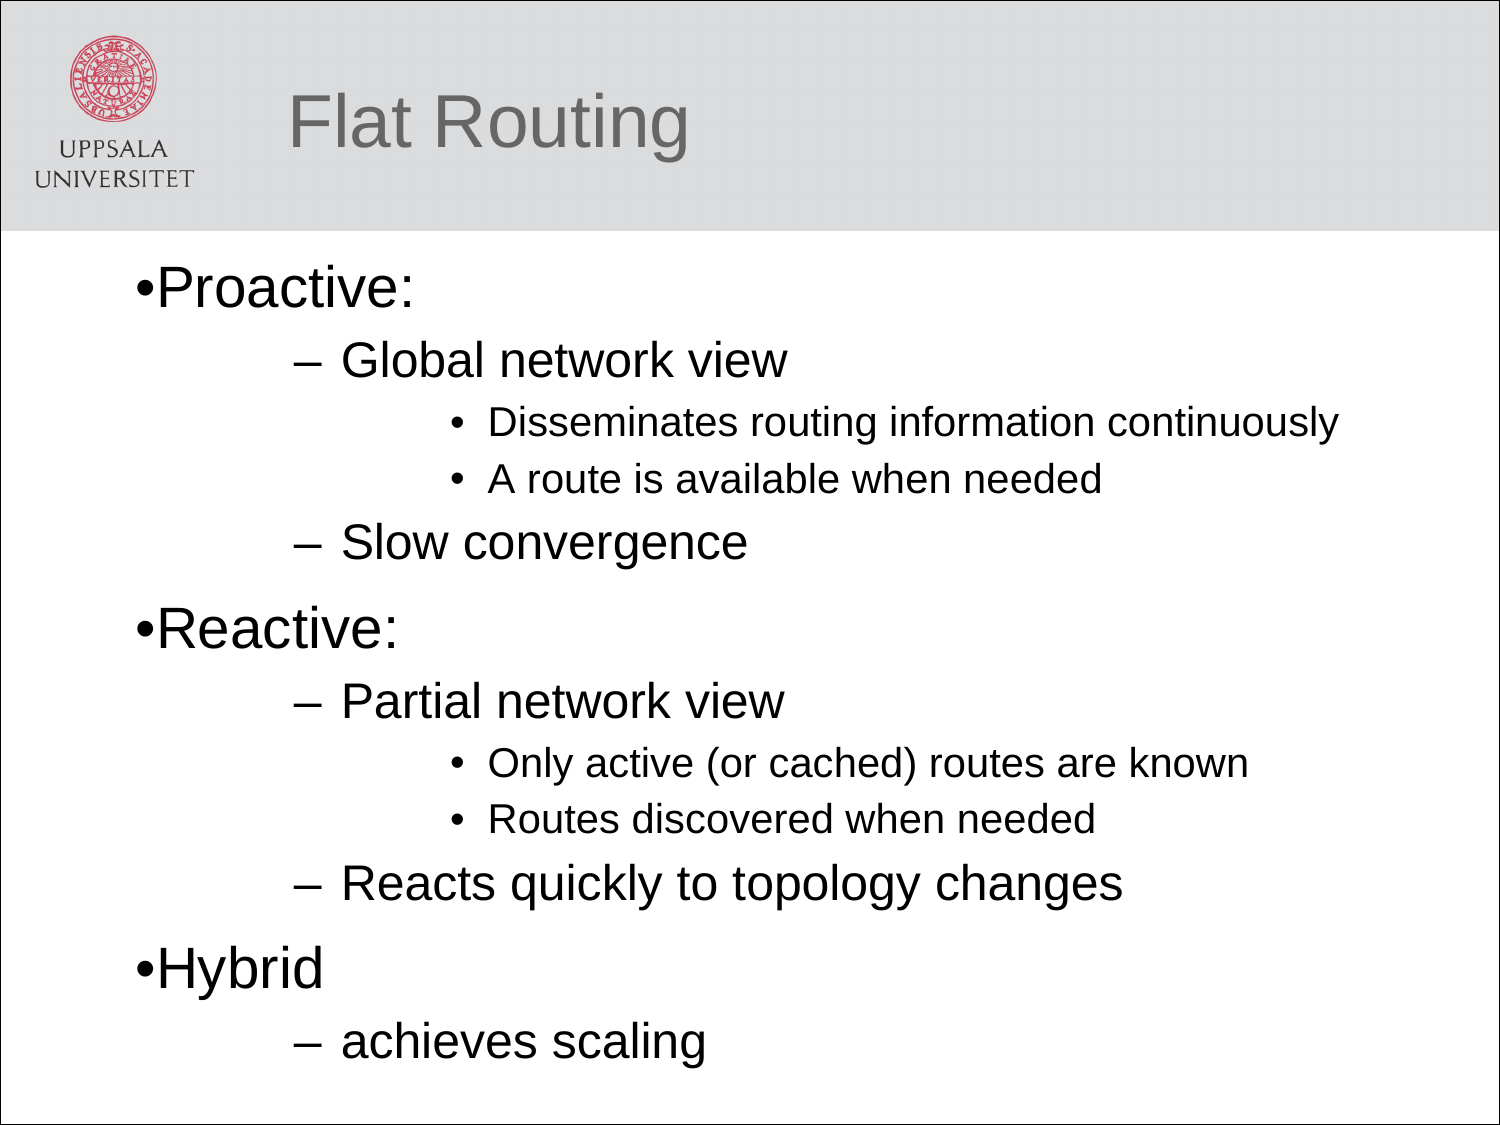

# Flat Routing
Proactive:
Global network view
Disseminates routing information continuously
A route is available when needed
Slow convergence
Reactive:
Partial network view
Only active (or cached) routes are known
Routes discovered when needed
Reacts quickly to topology changes
Hybrid
achieves scaling